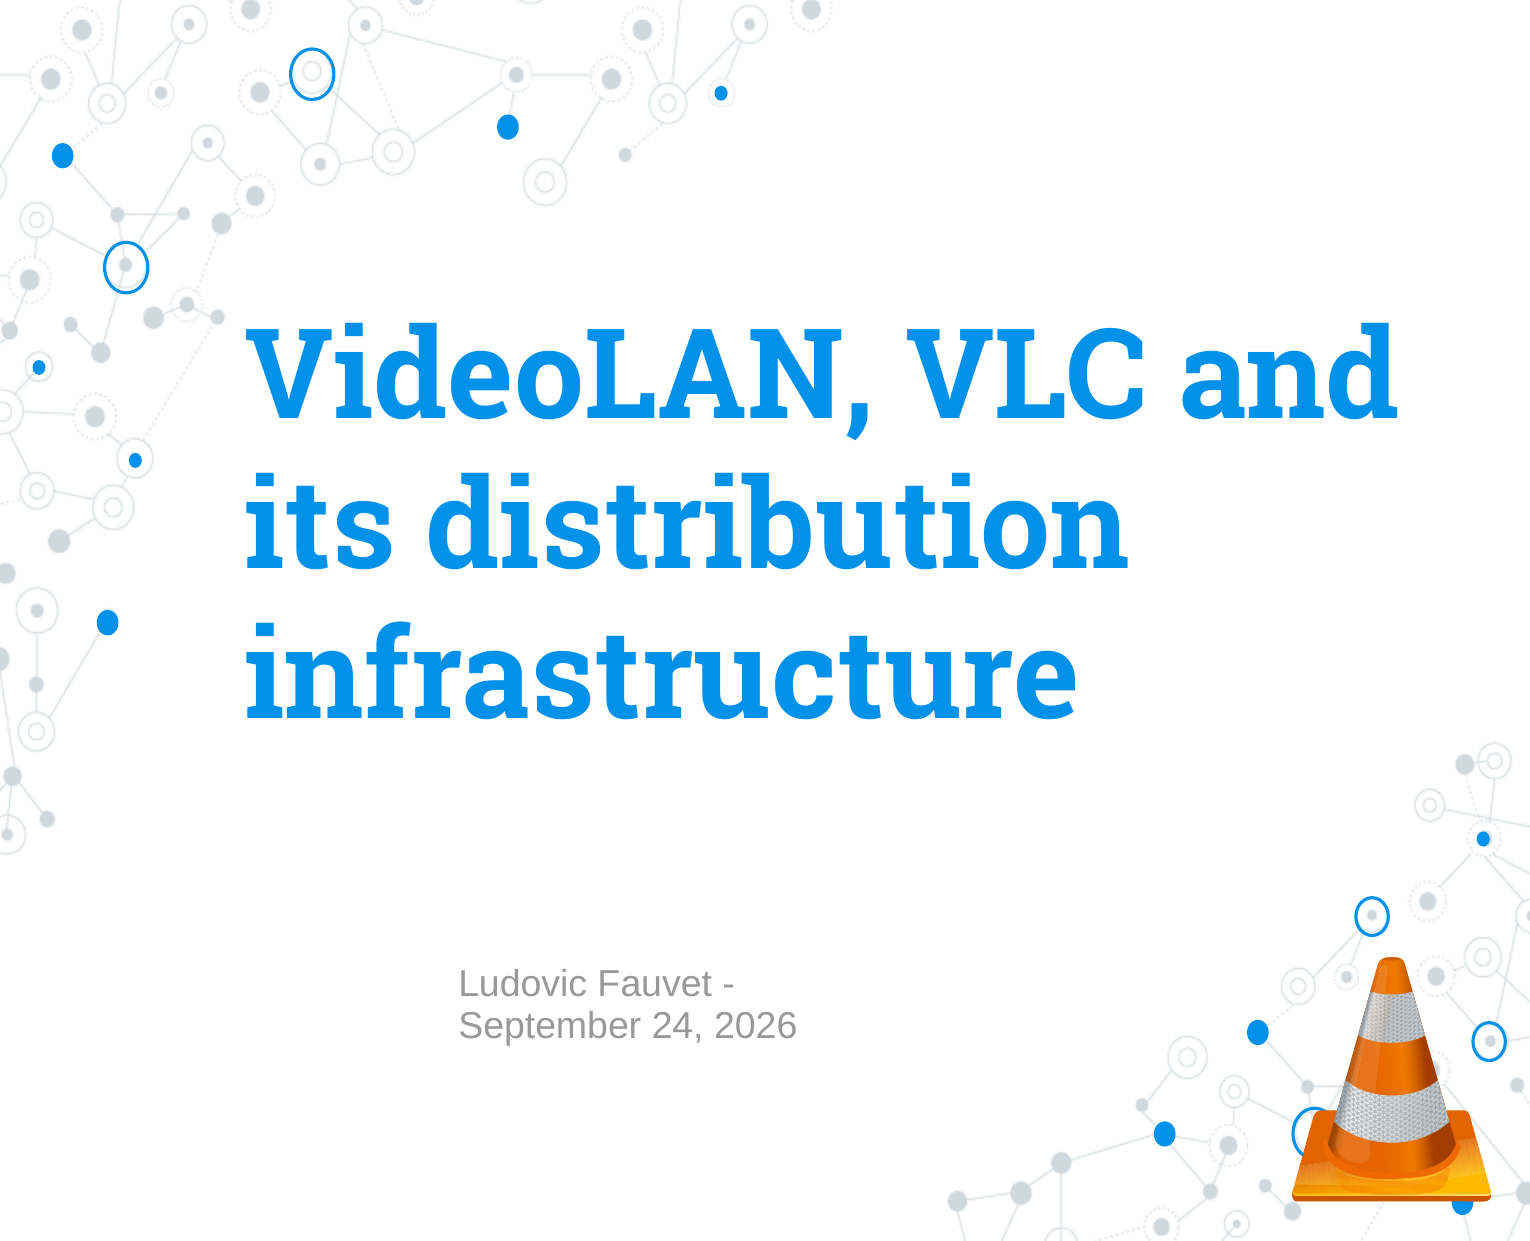

# VideoLAN, VLC and its distribution infrastructure
Ludovic Fauvet -